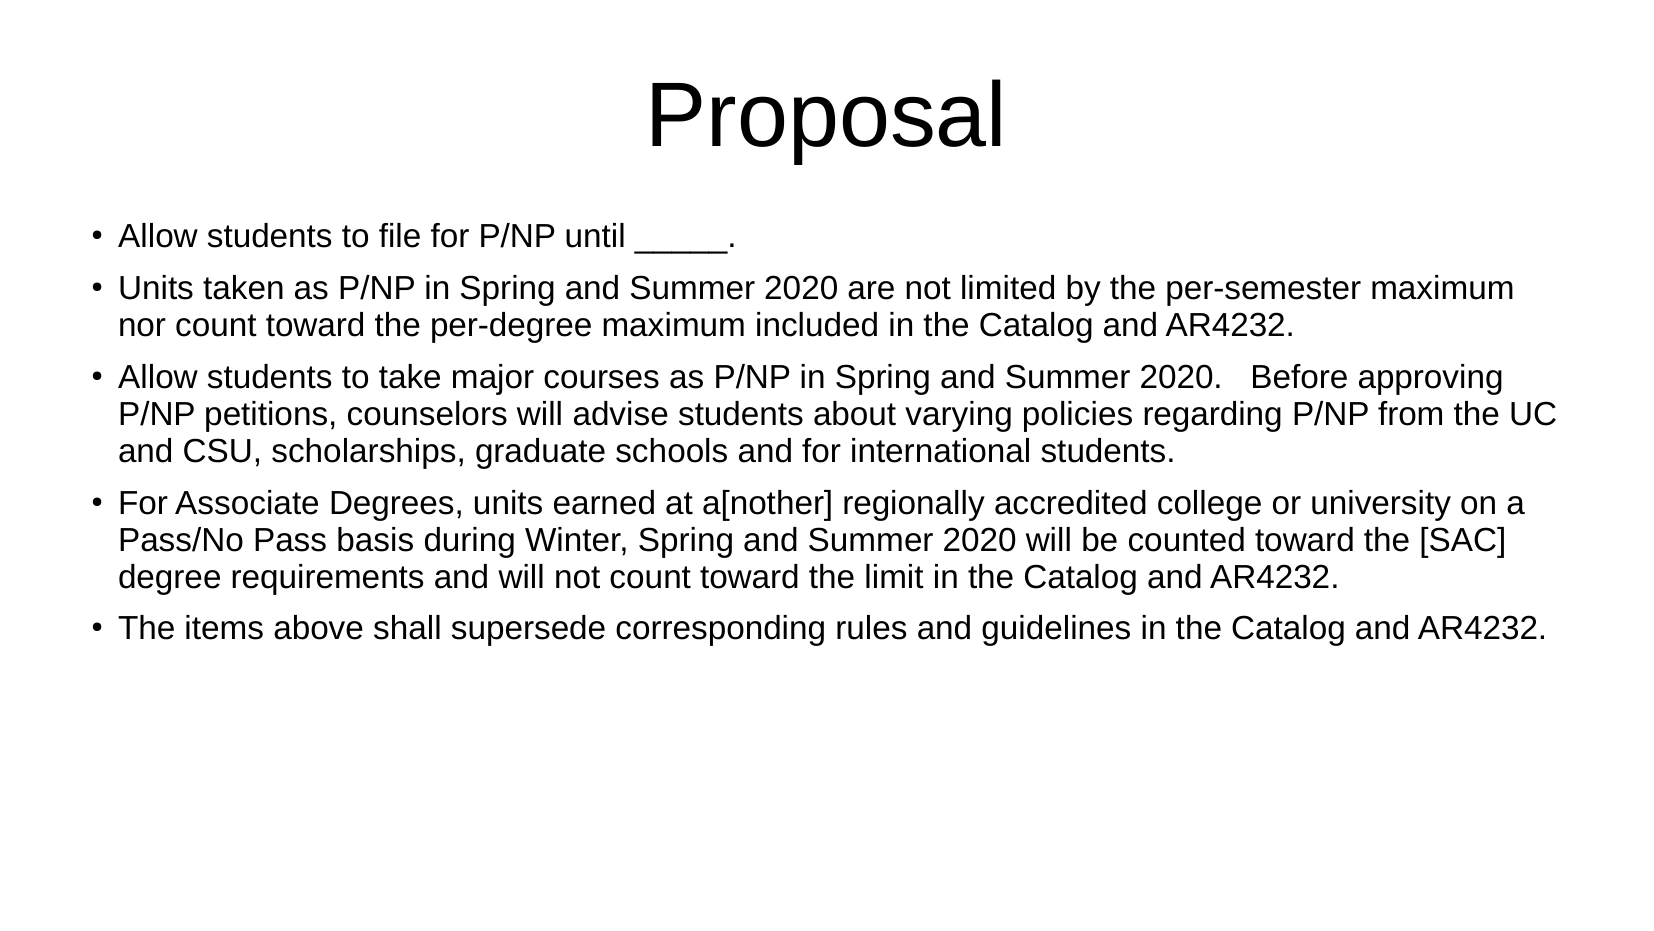

# Proposal
Allow students to file for P/NP until _____.
Units taken as P/NP in Spring and Summer 2020 are not limited by the per-semester maximum nor count toward the per-degree maximum included in the Catalog and AR4232.
Allow students to take major courses as P/NP in Spring and Summer 2020. Before approving P/NP petitions, counselors will advise students about varying policies regarding P/NP from the UC and CSU, scholarships, graduate schools and for international students.
For Associate Degrees, units earned at a[nother] regionally accredited college or university on a Pass/No Pass basis during Winter, Spring and Summer 2020 will be counted toward the [SAC] degree requirements and will not count toward the limit in the Catalog and AR4232.
The items above shall supersede corresponding rules and guidelines in the Catalog and AR4232.